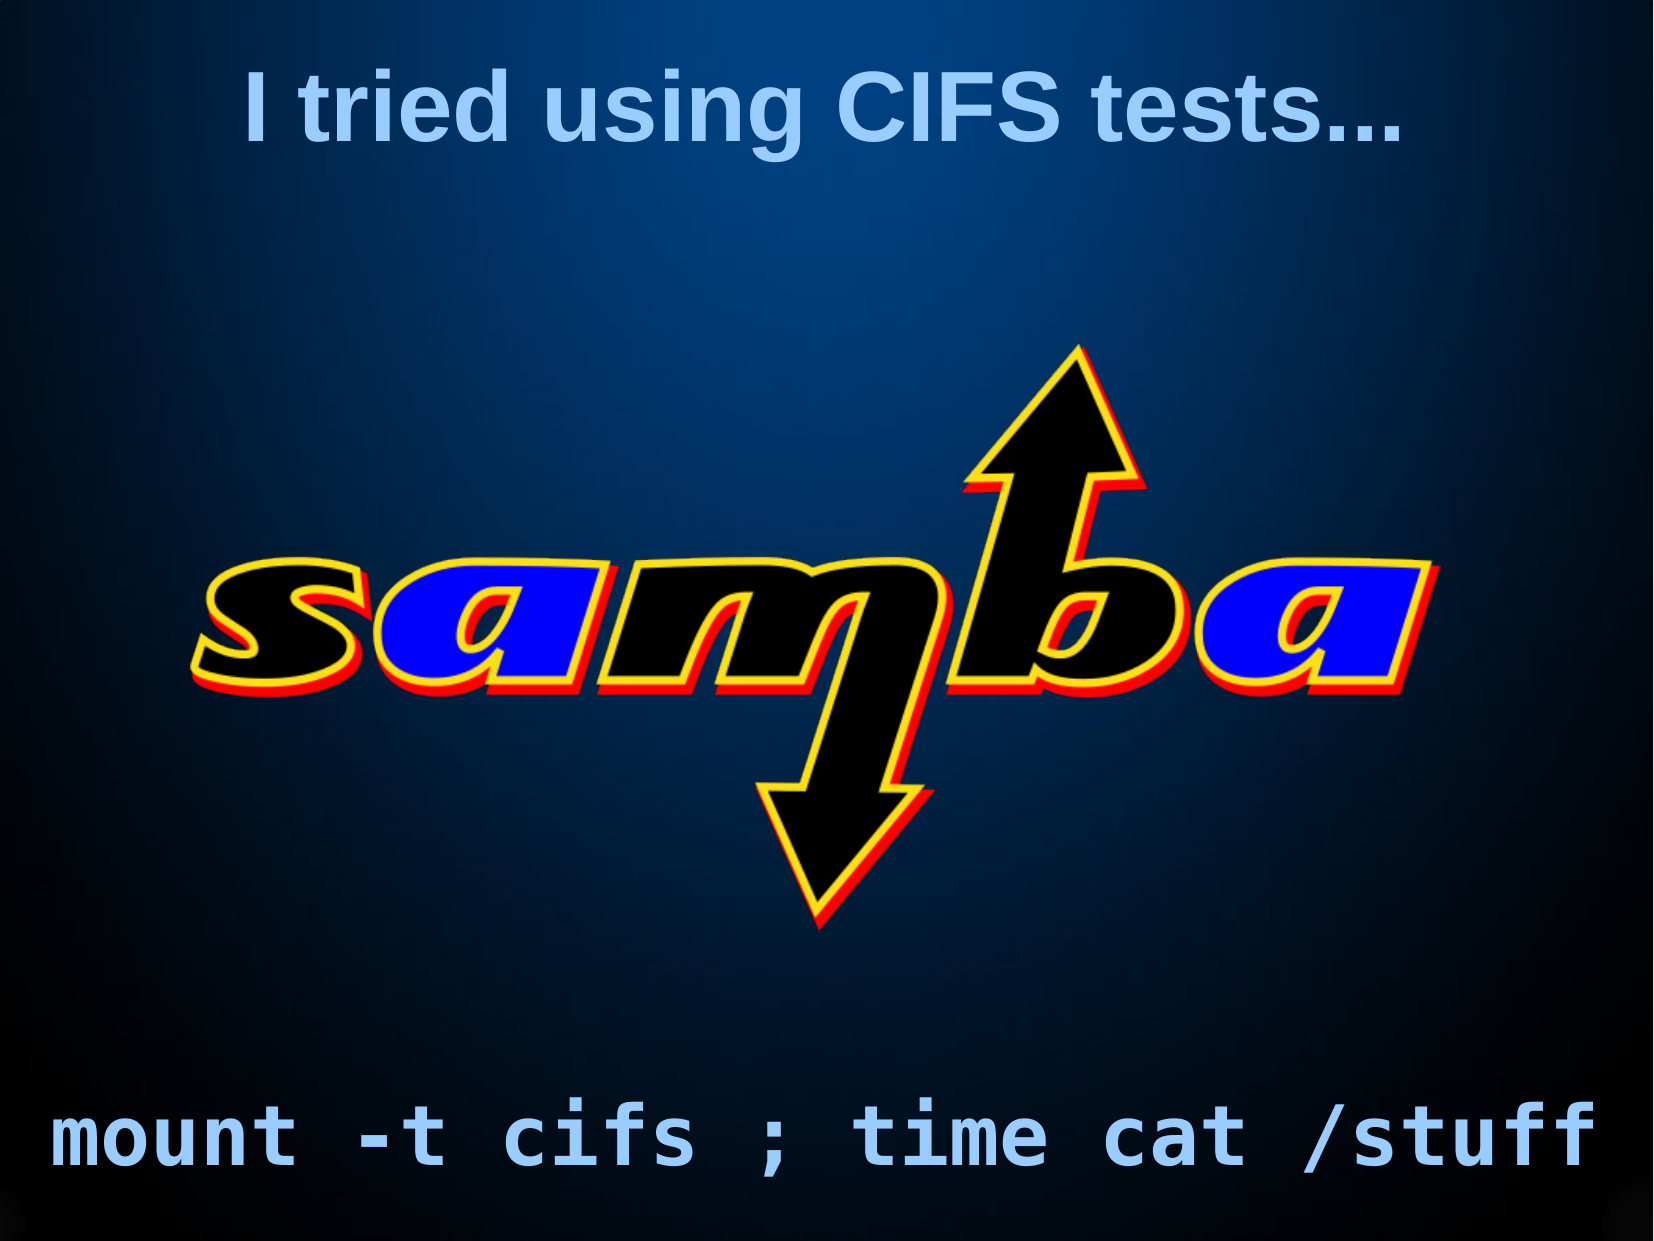

# I tried using CIFS tests...
mount -t cifs ; time cat /stuff